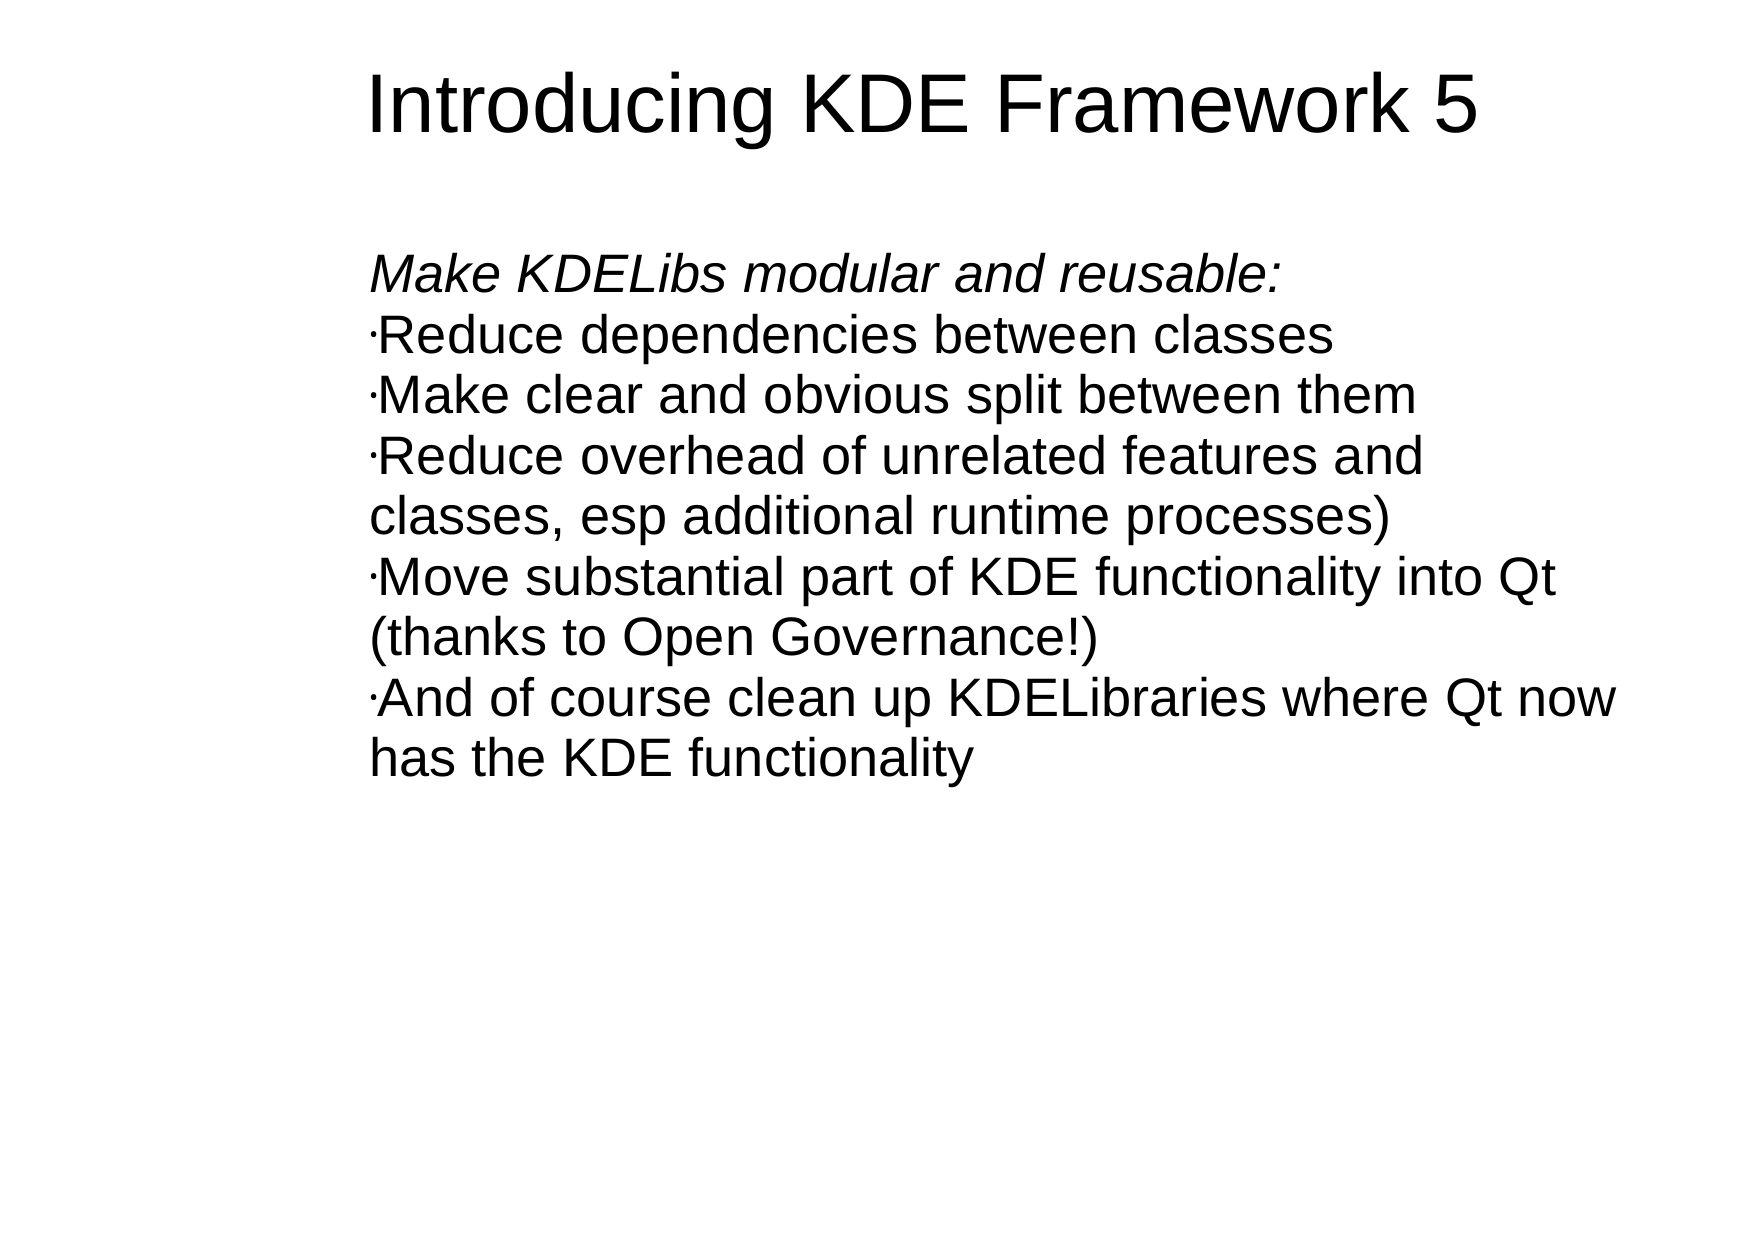

Introducing KDE Framework 5
Make KDELibs modular and reusable:
Reduce dependencies between classes
Make clear and obvious split between them
Reduce overhead of unrelated features and classes, esp additional runtime processes)
Move substantial part of KDE functionality into Qt (thanks to Open Governance!)
And of course clean up KDELibraries where Qt now has the KDE functionality